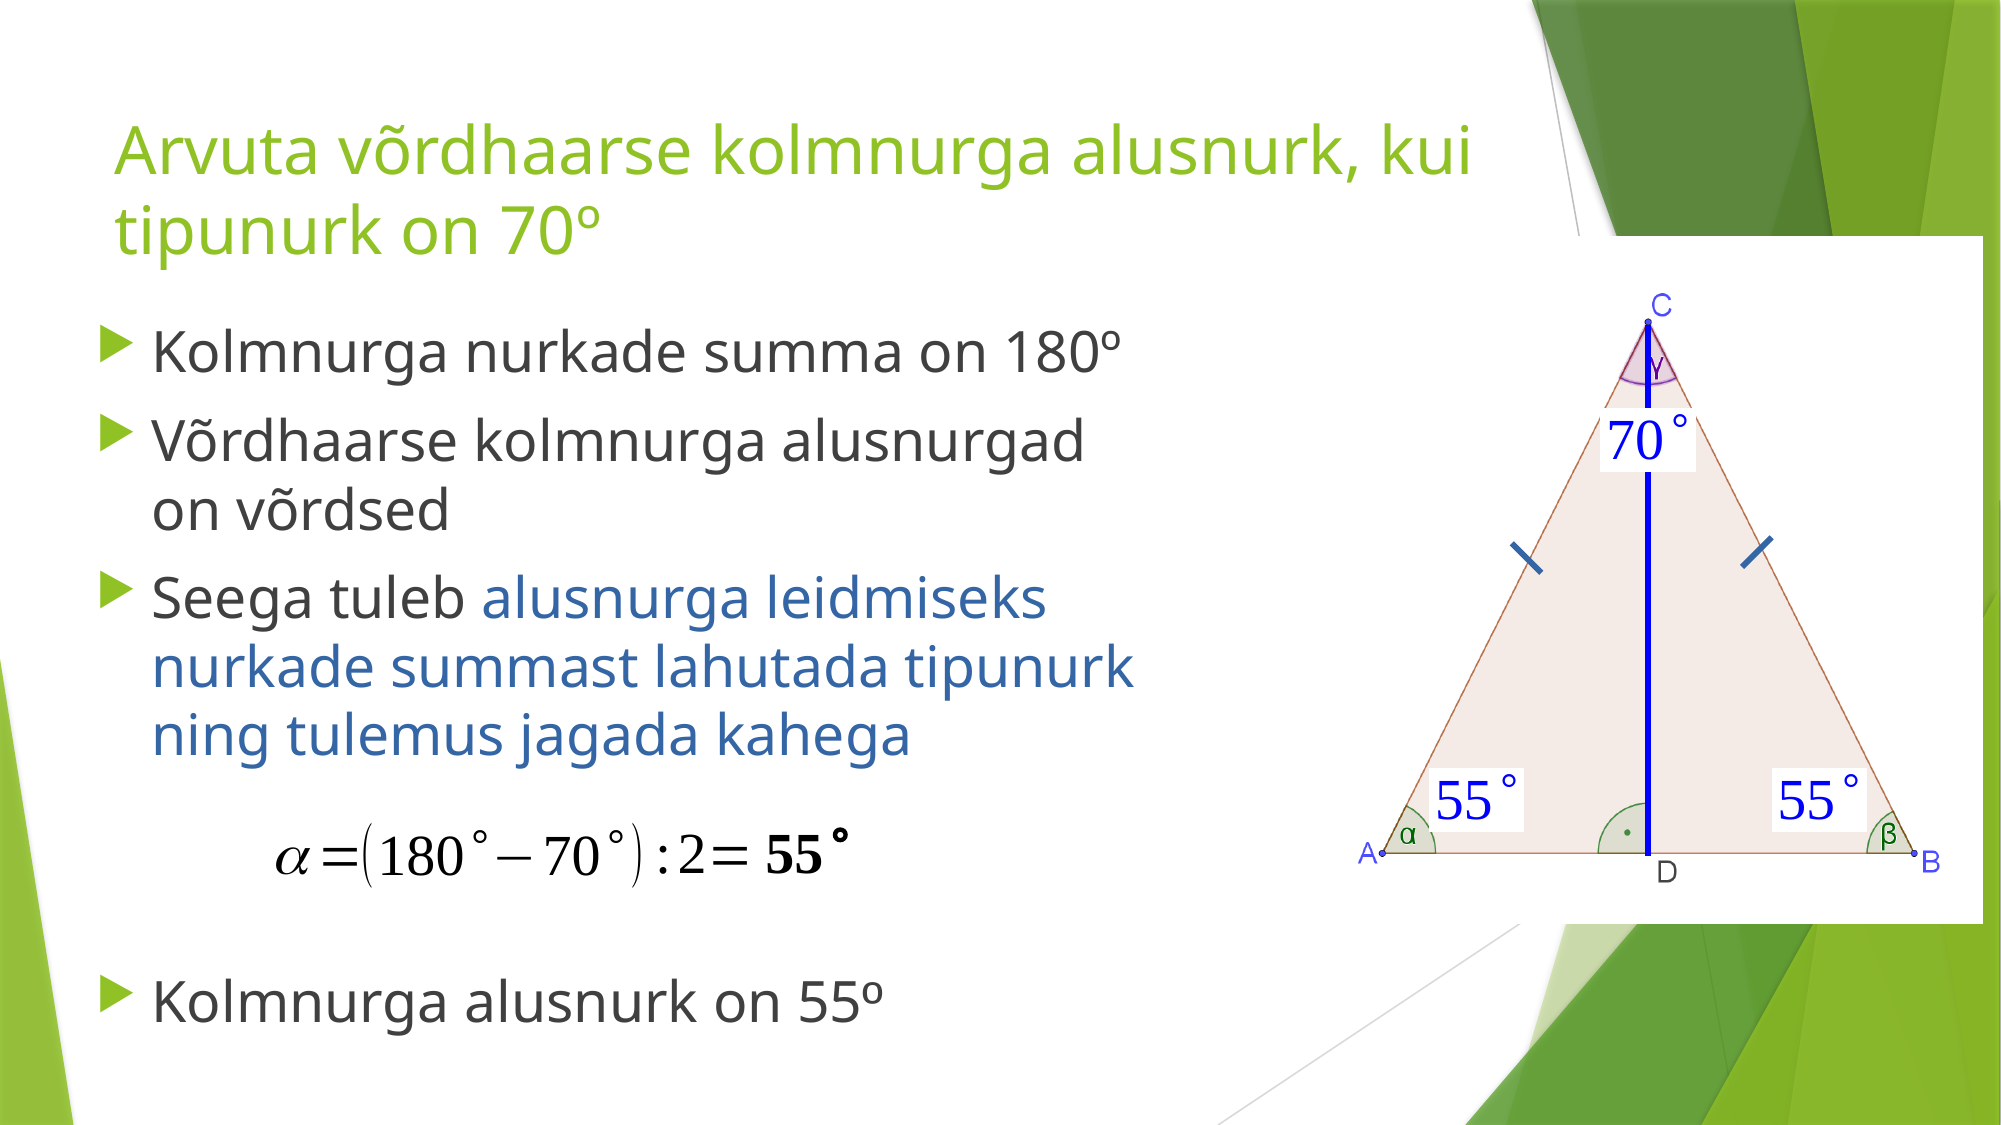

# Arvuta võrdhaarse kolmnurga alusnurk, kui tipunurk on 70º
Kolmnurga nurkade summa on 180º
Võrdhaarse kolmnurga alusnurgad on võrdsed
Seega tuleb alusnurga leidmiseks nurkade summast lahutada tipunurk ning tulemus jagada kahega
Kolmnurga alusnurk on 55º